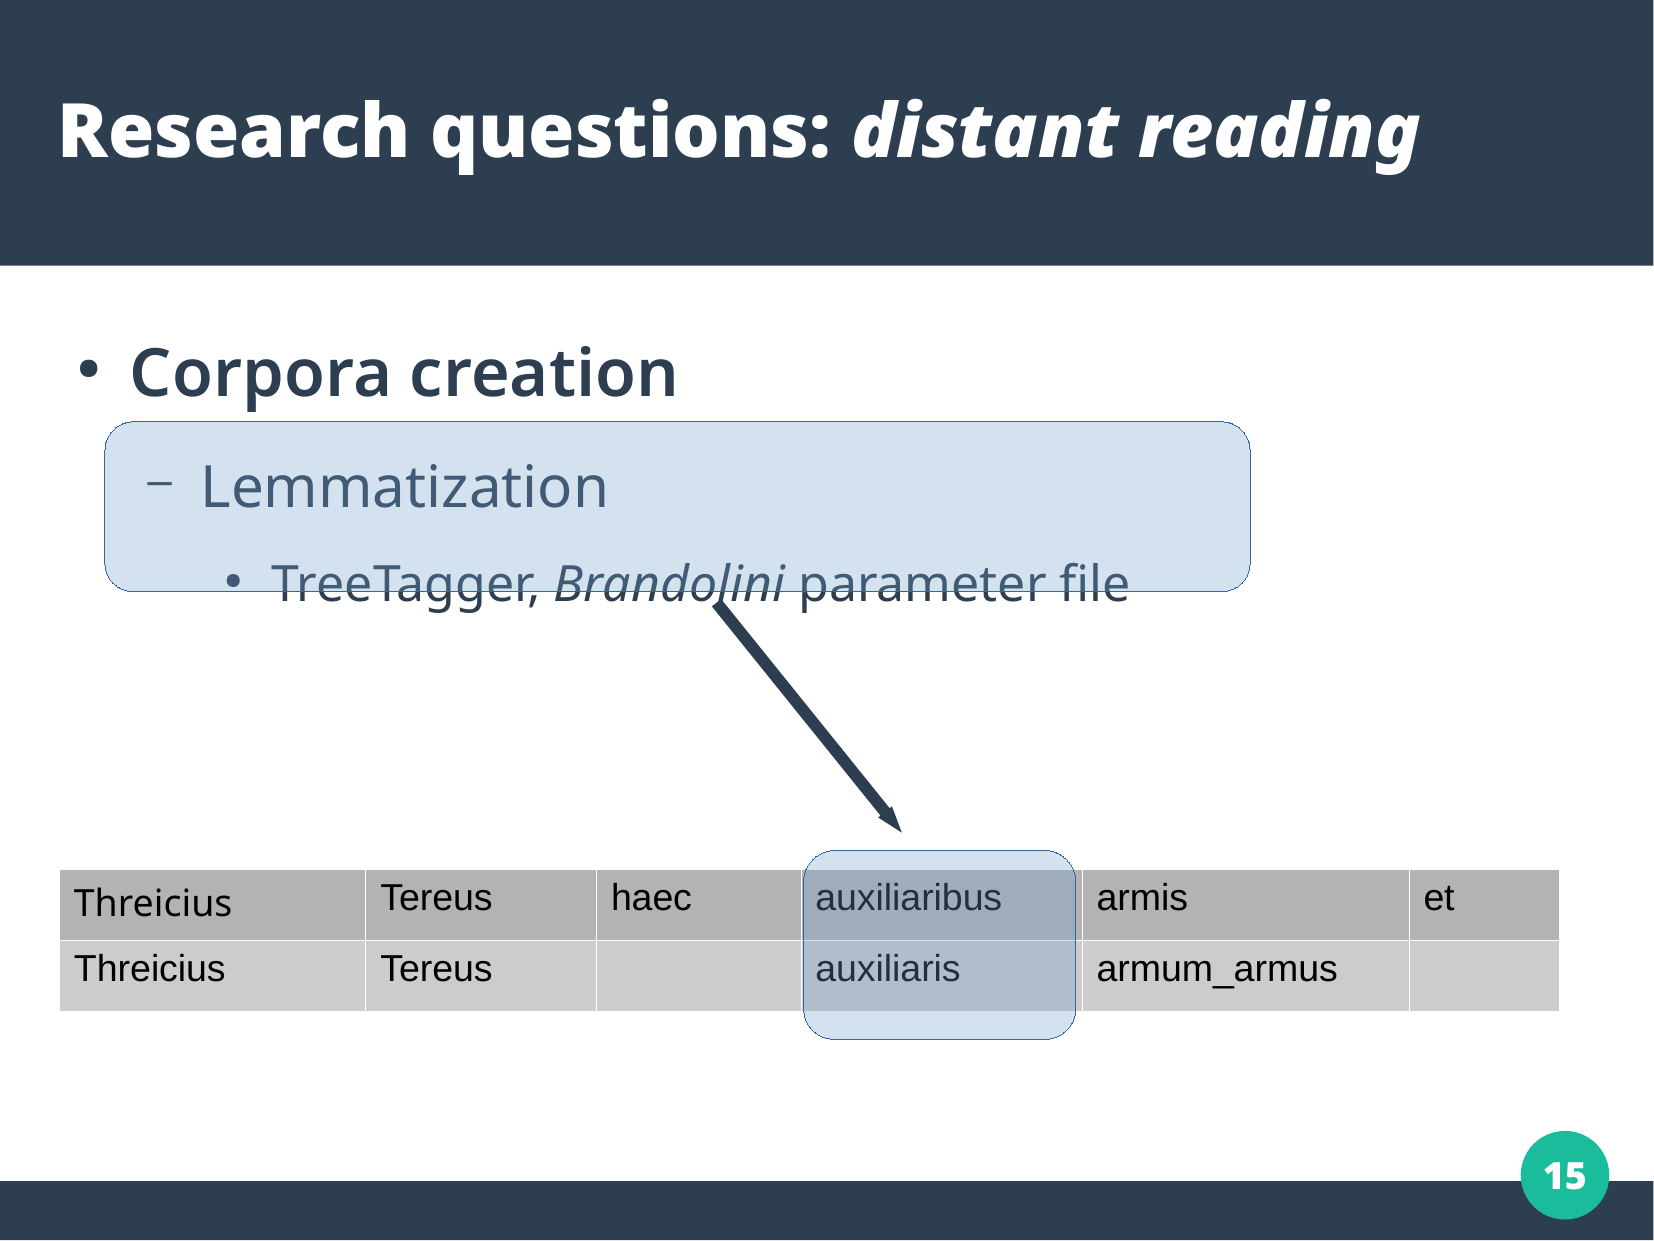

Research questions: distant reading
# Corpora creation
Lemmatization
TreeTagger, Brandolini parameter file
| Threicius | Tereus | haec | auxiliaribus | armis | et |
| --- | --- | --- | --- | --- | --- |
| Threicius | Tereus | | auxiliaris | armum\_armus | |
15